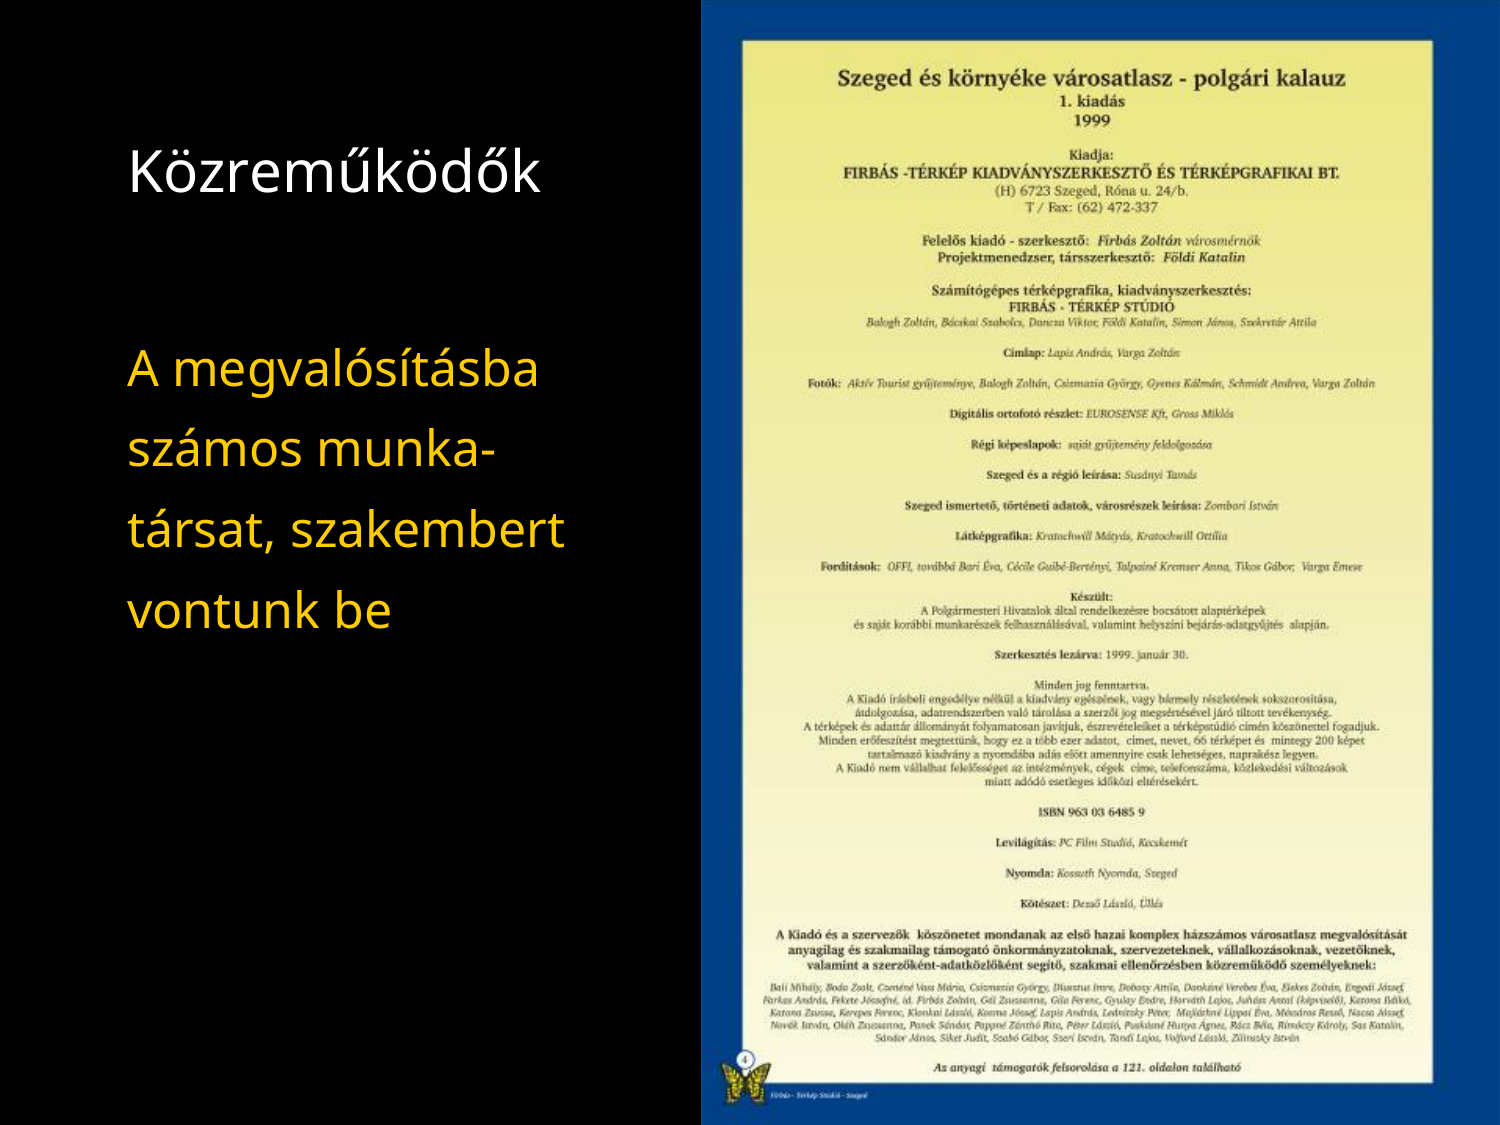

# Közreműködők
A megvalósításba
számos munka-
társat, szakembert
vontunk be